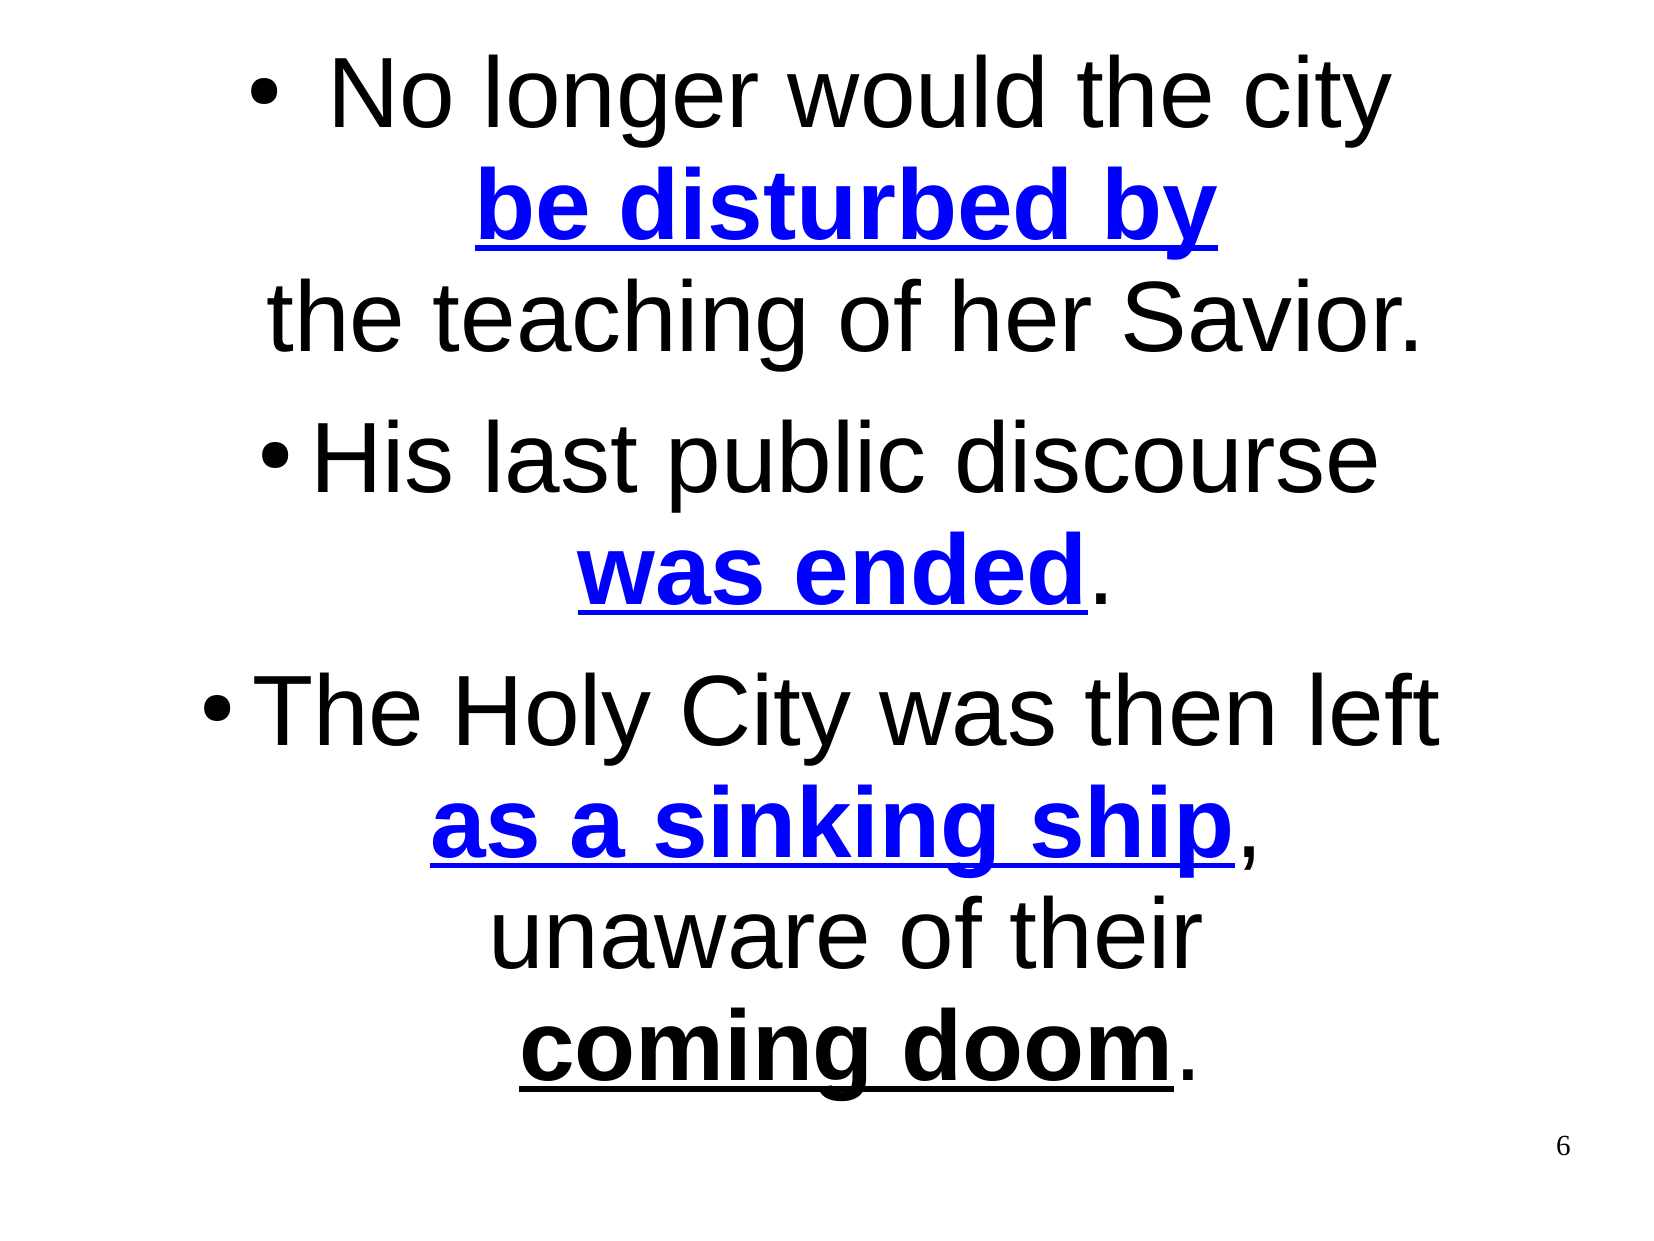

# No longer would the city be disturbed by the teaching of her Savior.
His last public discourse
was ended.
The Holy City was then left
as a sinking ship,
unaware of their
coming doom.
6